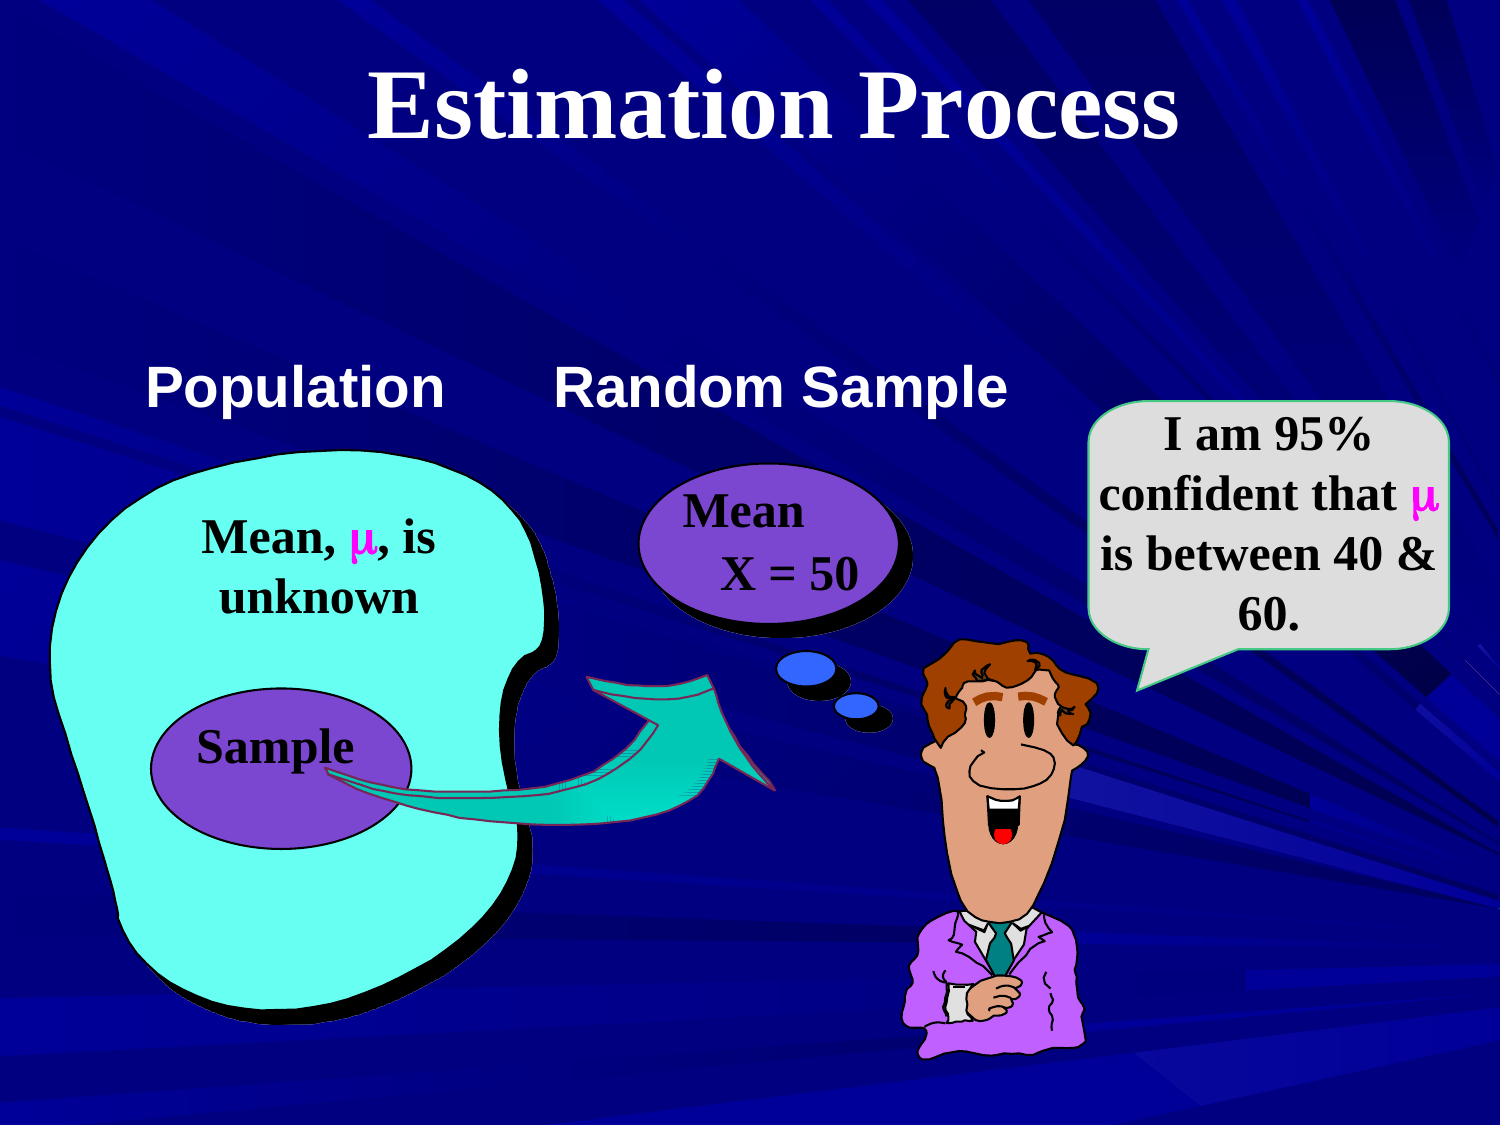

Estimation Process
Population
Random Sample
I am 95% confident that  is between 40 & 60.
Mean
 X = 50
Mean, , is unknown
Sample